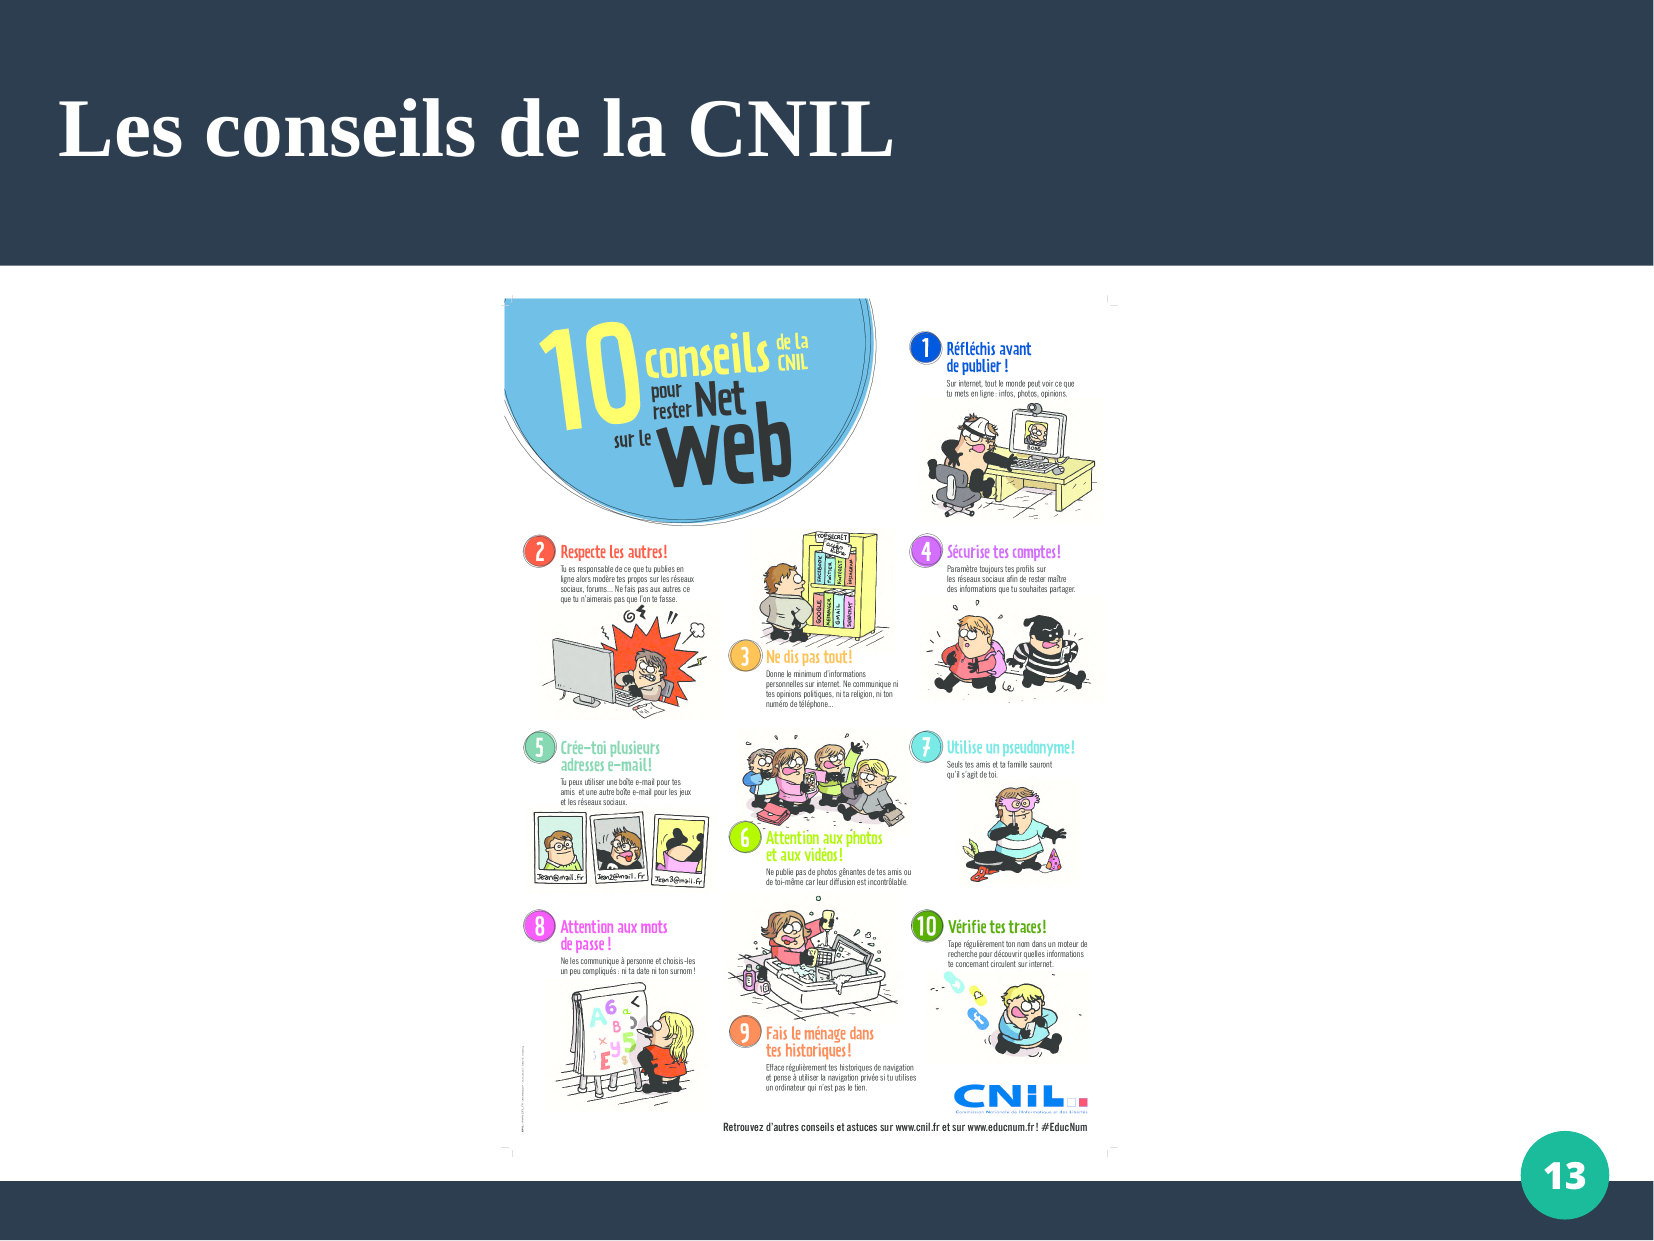

# Les conseils de la CNIL
13